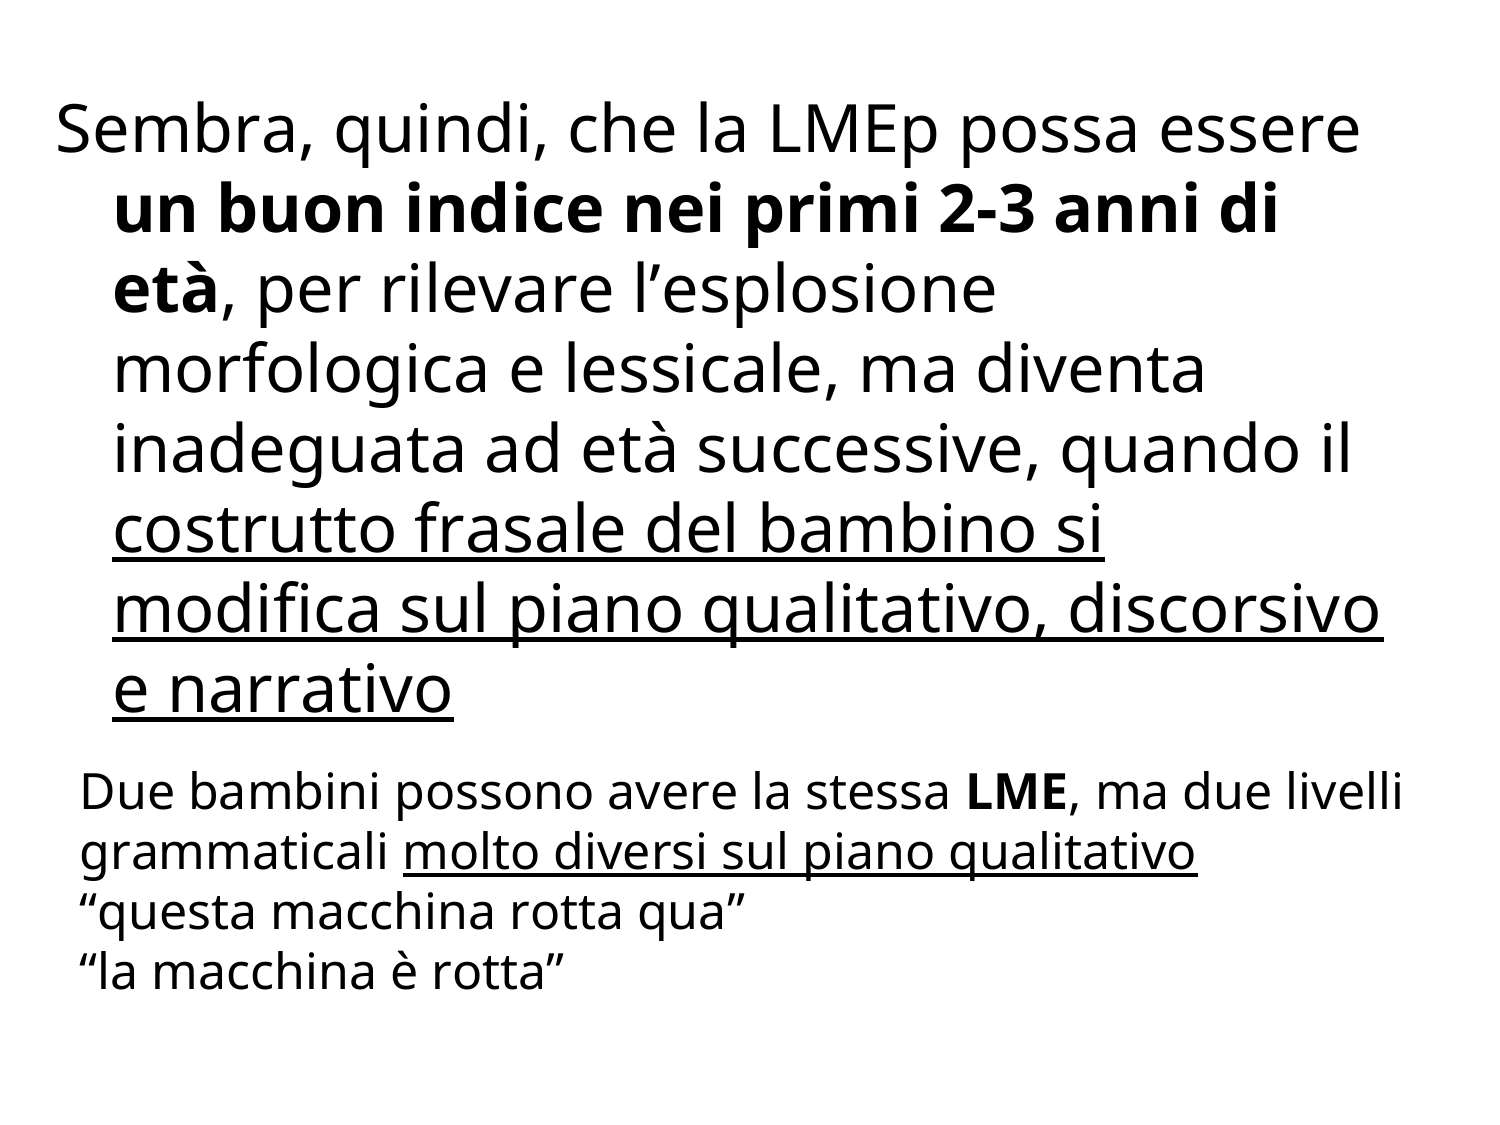

# Sembra, quindi, che la LMEp possa essere un buon indice nei primi 2-3 anni di età, per rilevare l’esplosione morfologica e lessicale, ma diventa inadeguata ad età successive, quando il costrutto frasale del bambino si modifica sul piano qualitativo, discorsivo e narrativo
Due bambini possono avere la stessa LME, ma due livelli grammaticali molto diversi sul piano qualitativo
“questa macchina rotta qua”
“la macchina è rotta”